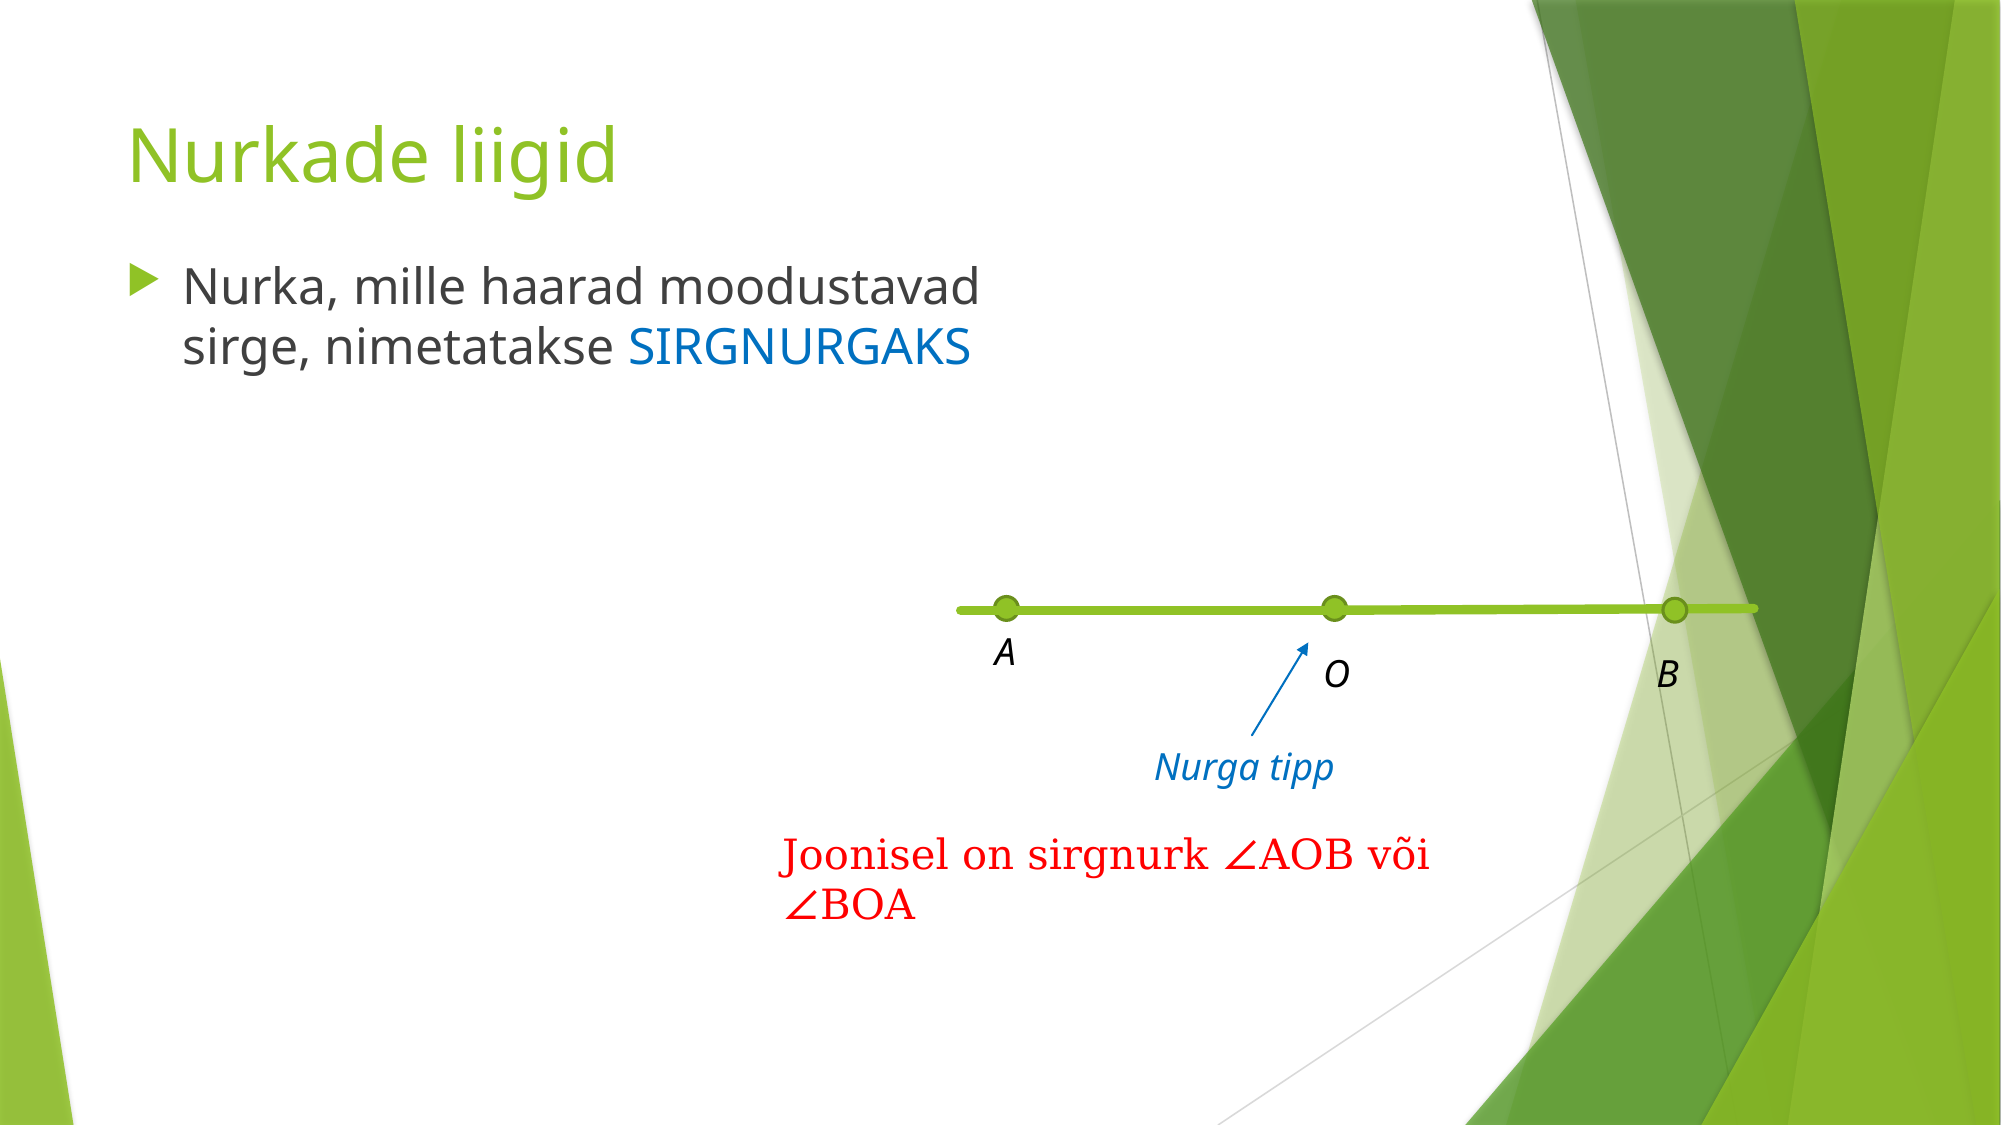

# Nurkade liigid
Nurka, mille haarad moodustavad sirge, nimetatakse SIRGNURGAKS
A
O
B
Nurga tipp
Joonisel on sirgnurk ∠AOB või ∠BOA